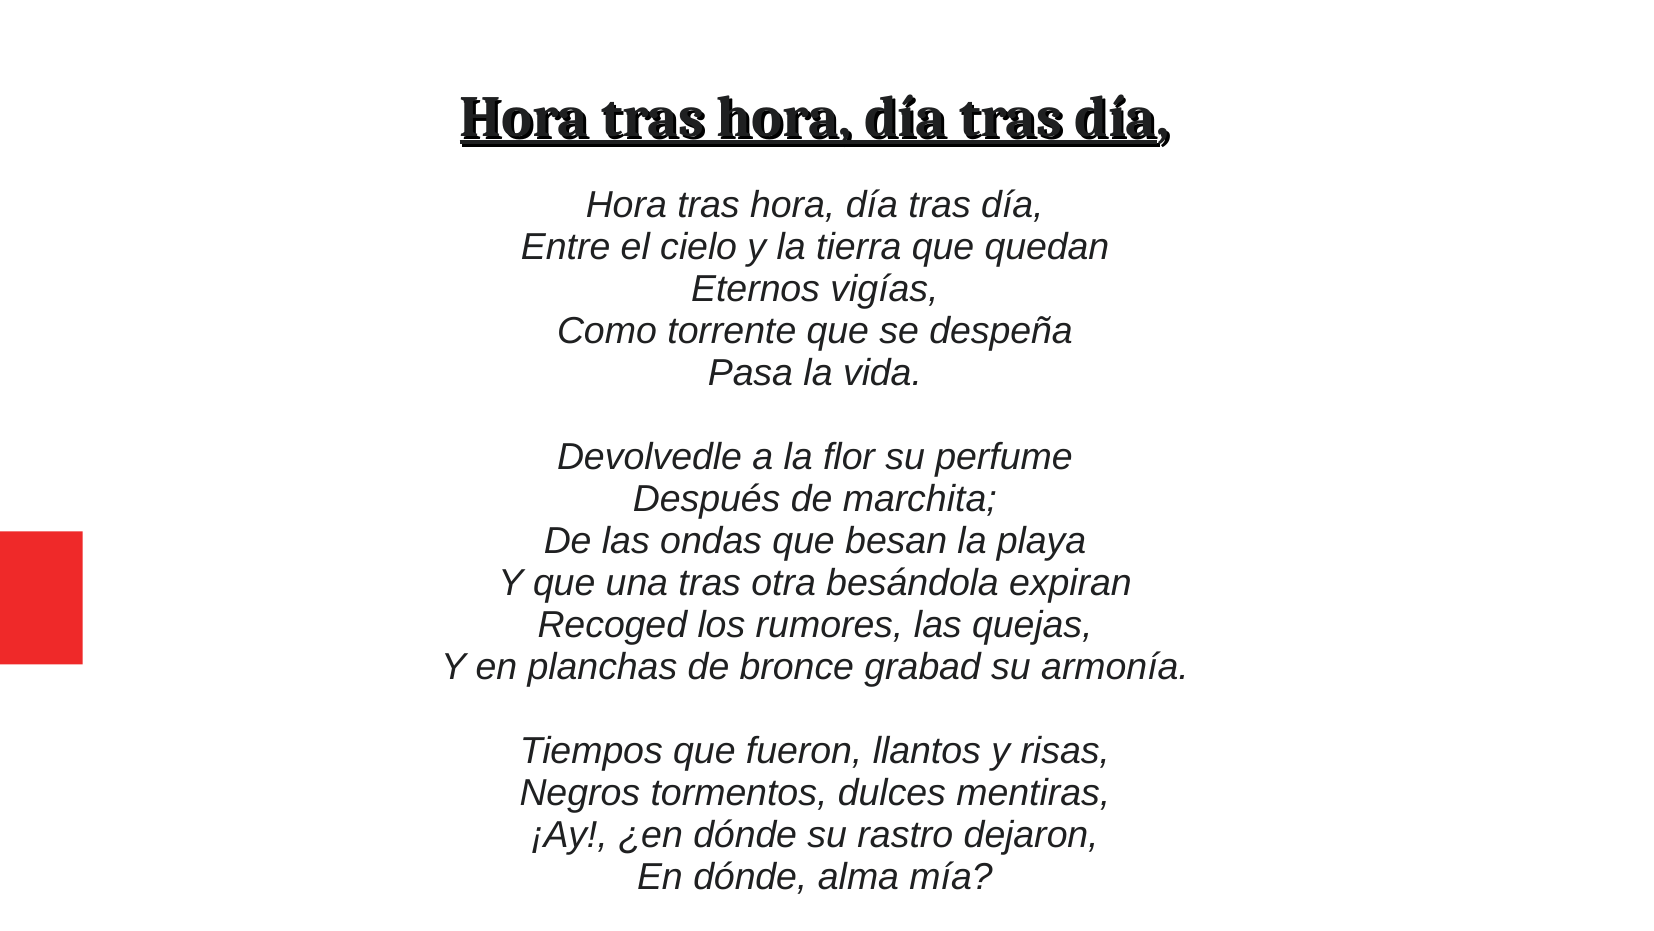

# Hora tras hora, día tras día,
Hora tras hora, día tras día,
Entre el cielo y la tierra que quedan
Eternos vigías,
Como torrente que se despeña
Pasa la vida.
Devolvedle a la flor su perfume
Después de marchita;
De las ondas que besan la playa
Y que una tras otra besándola expiran
Recoged los rumores, las quejas,
Y en planchas de bronce grabad su armonía.
Tiempos que fueron, llantos y risas,
Negros tormentos, dulces mentiras,
¡Ay!, ¿en dónde su rastro dejaron,
En dónde, alma mía?